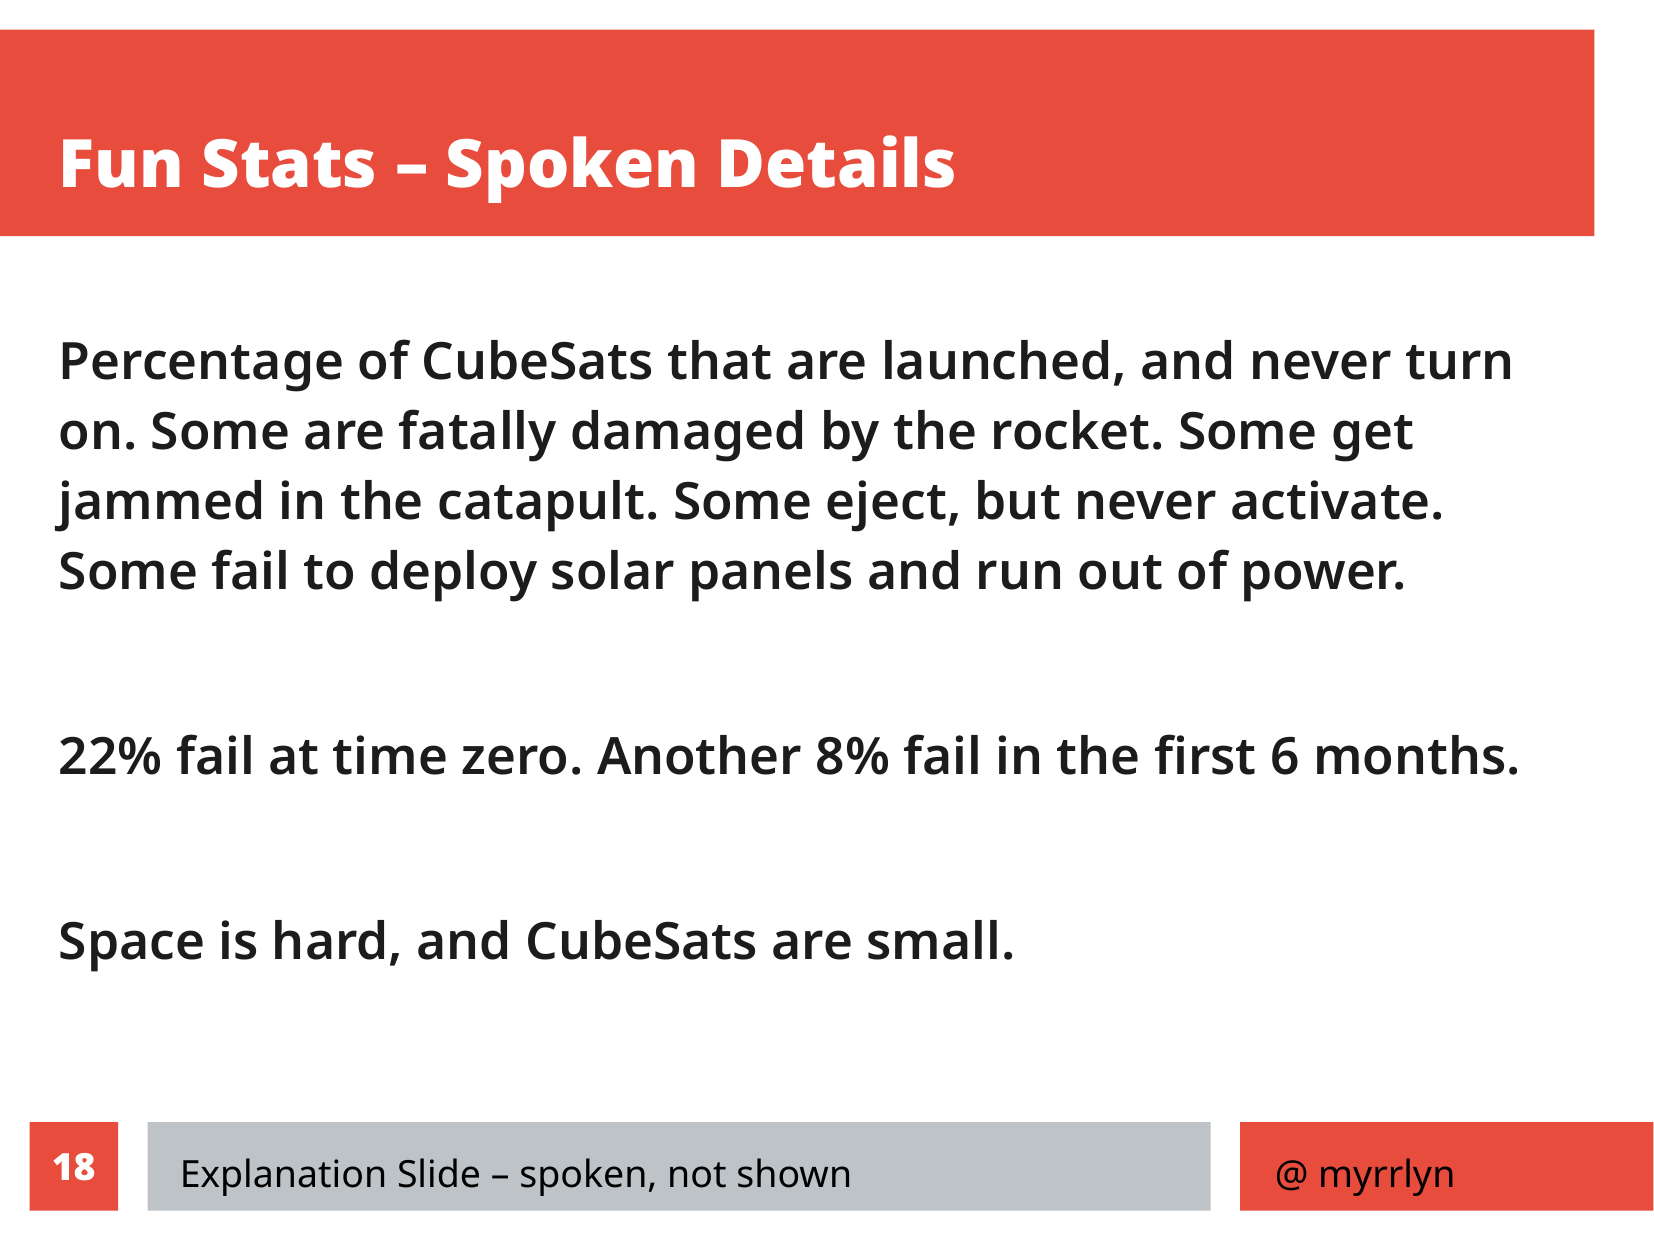

# Fun Stats – Spoken Details
Percentage of CubeSats that are launched, and never turn on. Some are fatally damaged by the rocket. Some get jammed in the catapult. Some eject, but never activate. Some fail to deploy solar panels and run out of power.
22% fail at time zero. Another 8% fail in the first 6 months.
Space is hard, and CubeSats are small.
18
Explanation Slide – spoken, not shown
@ myrrlyn